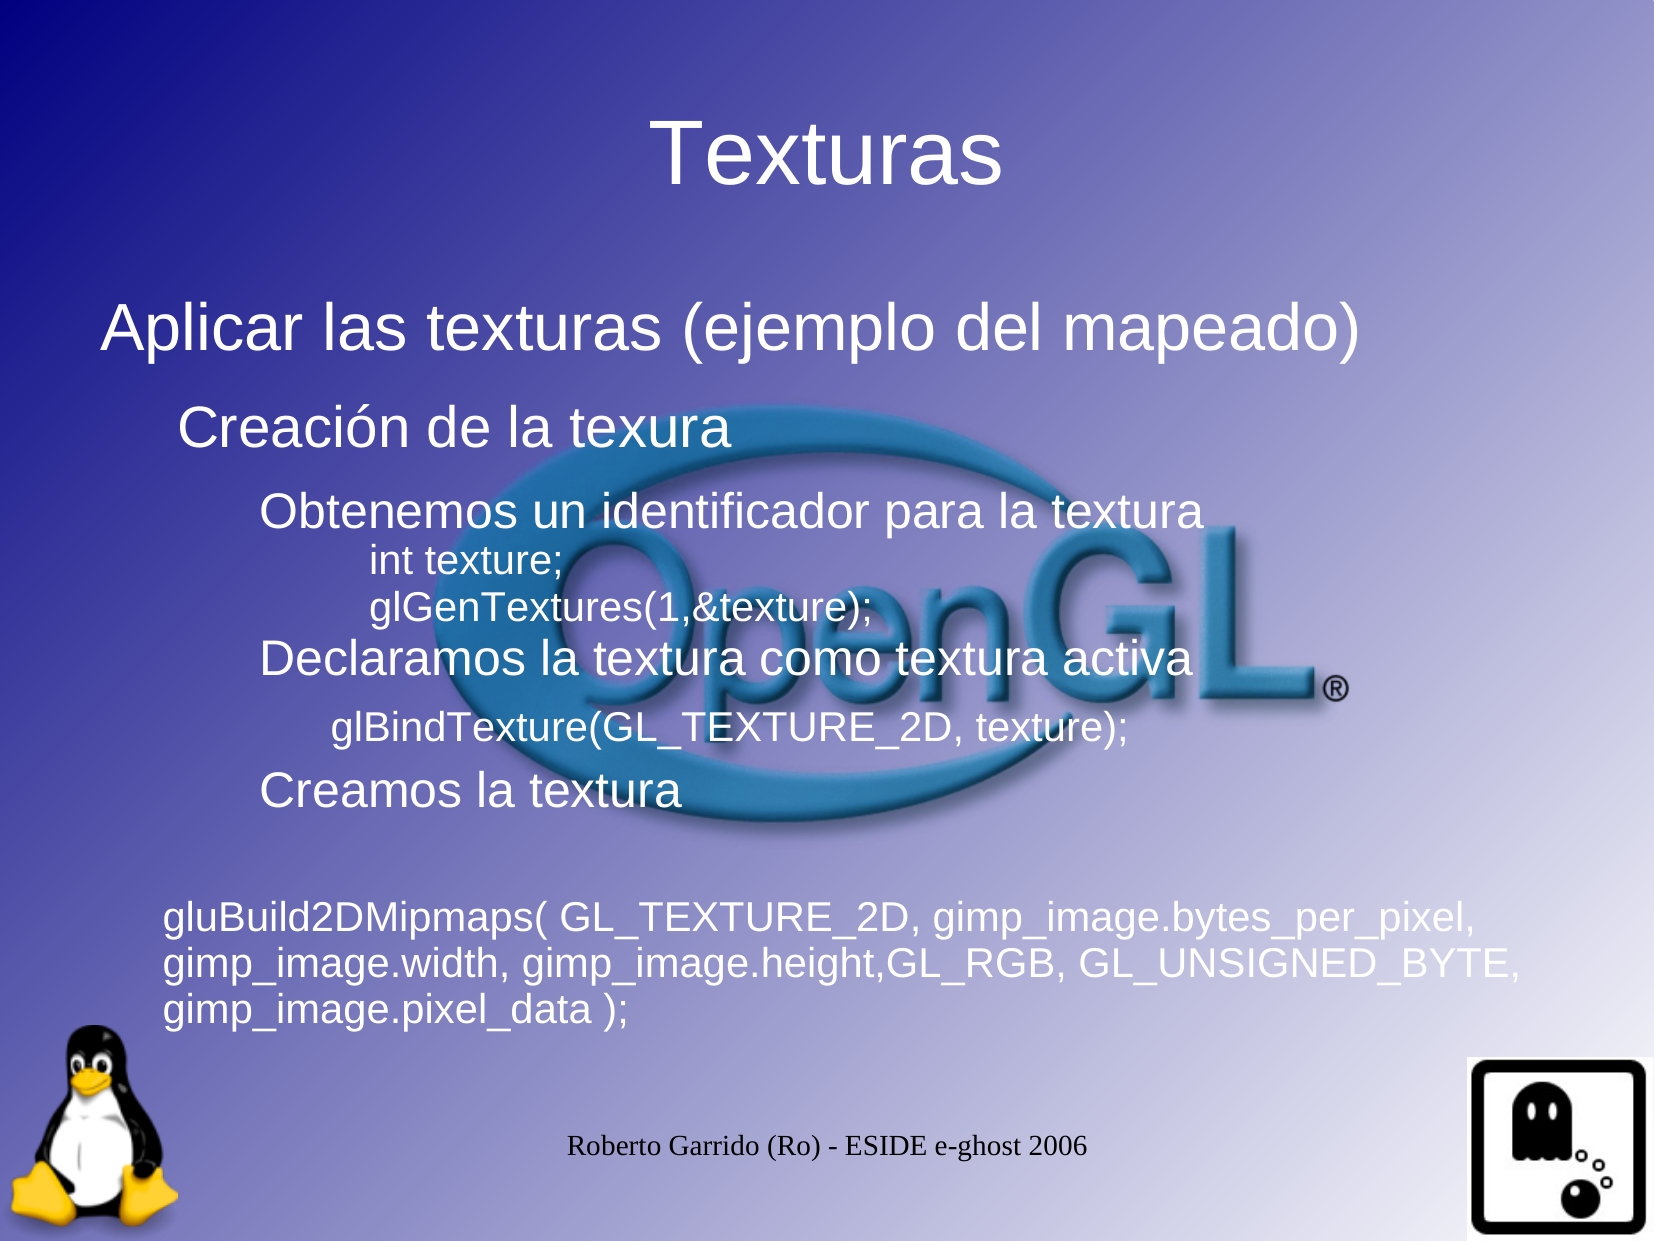

# Texturas
Aplicar las texturas (ejemplo del mapeado)
Creación de la texura
Obtenemos un identificador para la textura
Declaramos la textura como textura activa
glBindTexture(GL_TEXTURE_2D, texture);
Creamos la textura
int texture;
glGenTextures(1,&texture);
gluBuild2DMipmaps( GL_TEXTURE_2D, gimp_image.bytes_per_pixel,
gimp_image.width, gimp_image.height,GL_RGB, GL_UNSIGNED_BYTE,
gimp_image.pixel_data );
Roberto Garrido (Ro) - ESIDE e-ghost 2006